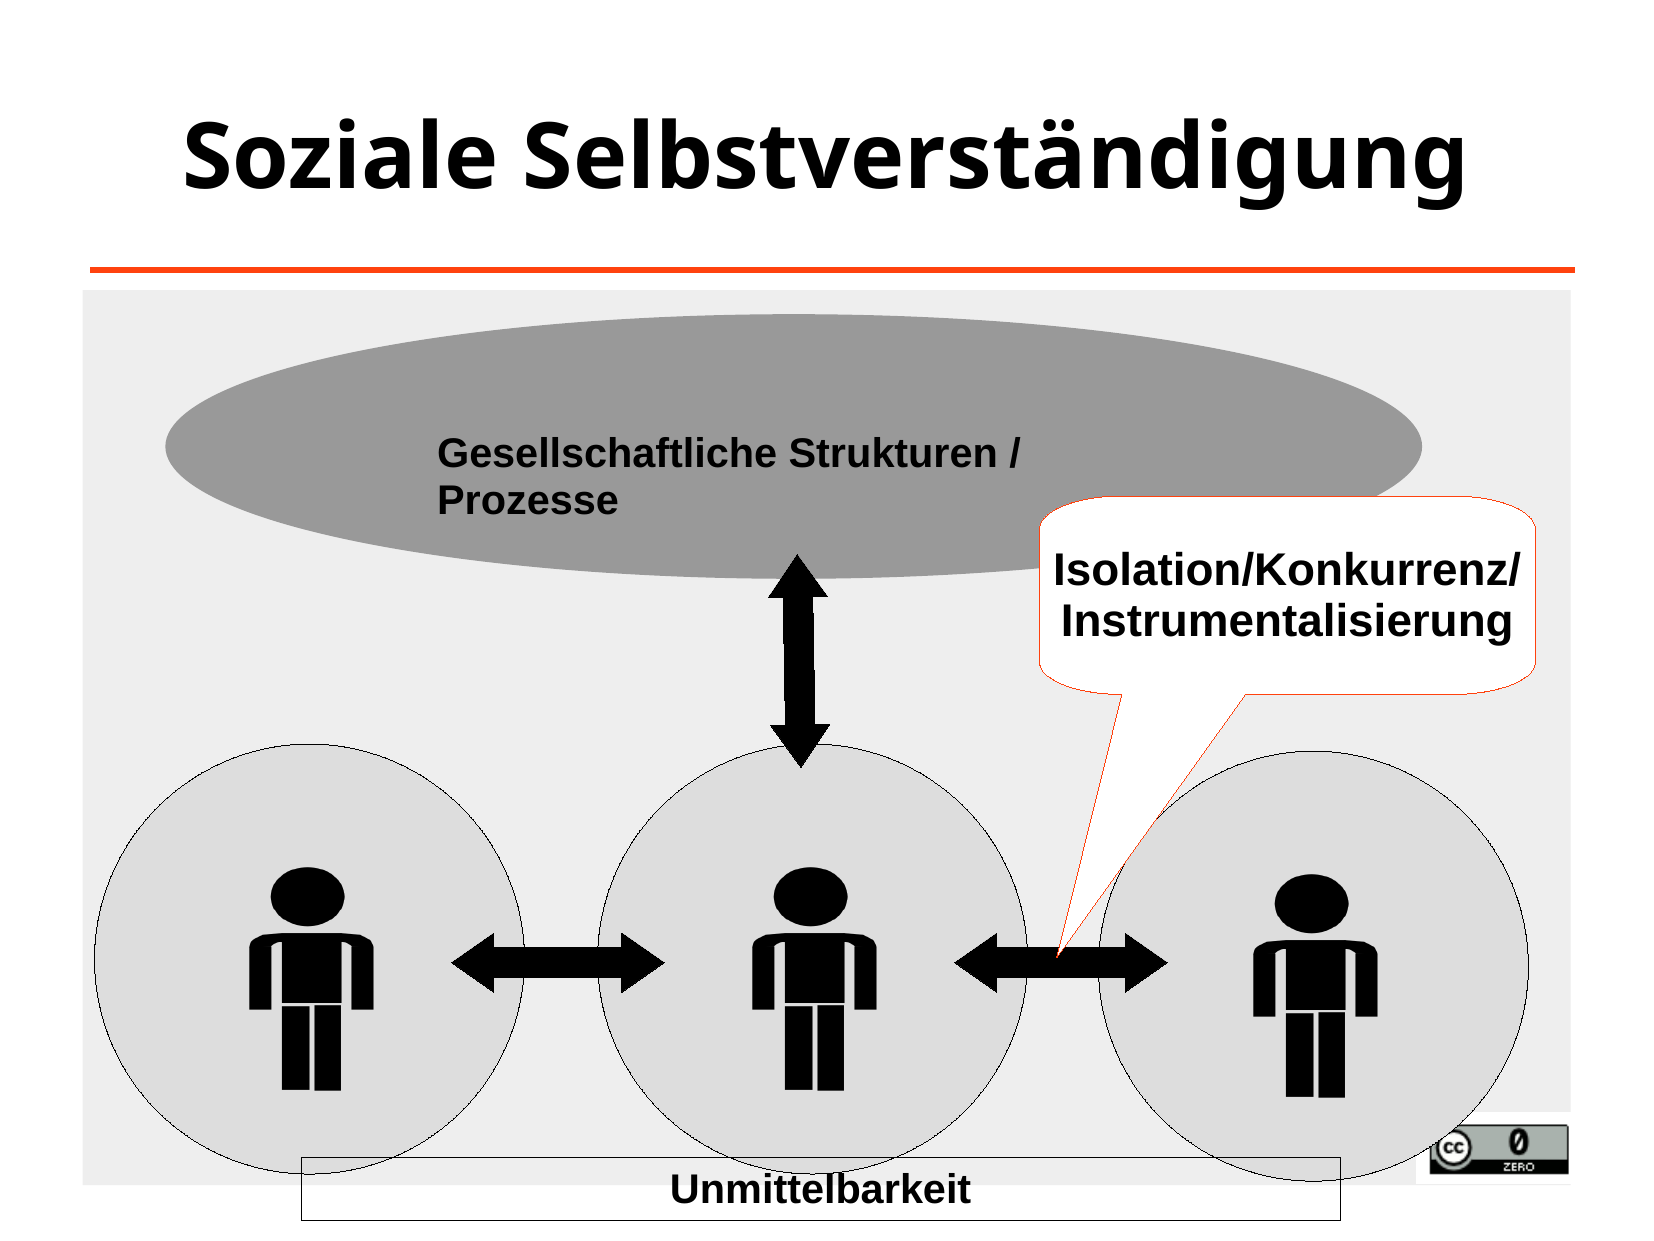

# Soziale Selbstverständigung
Gesellschaftliche Strukturen / Prozesse
Isolation/Konkurrenz/
Instrumentalisierung
Unmittelbarkeit